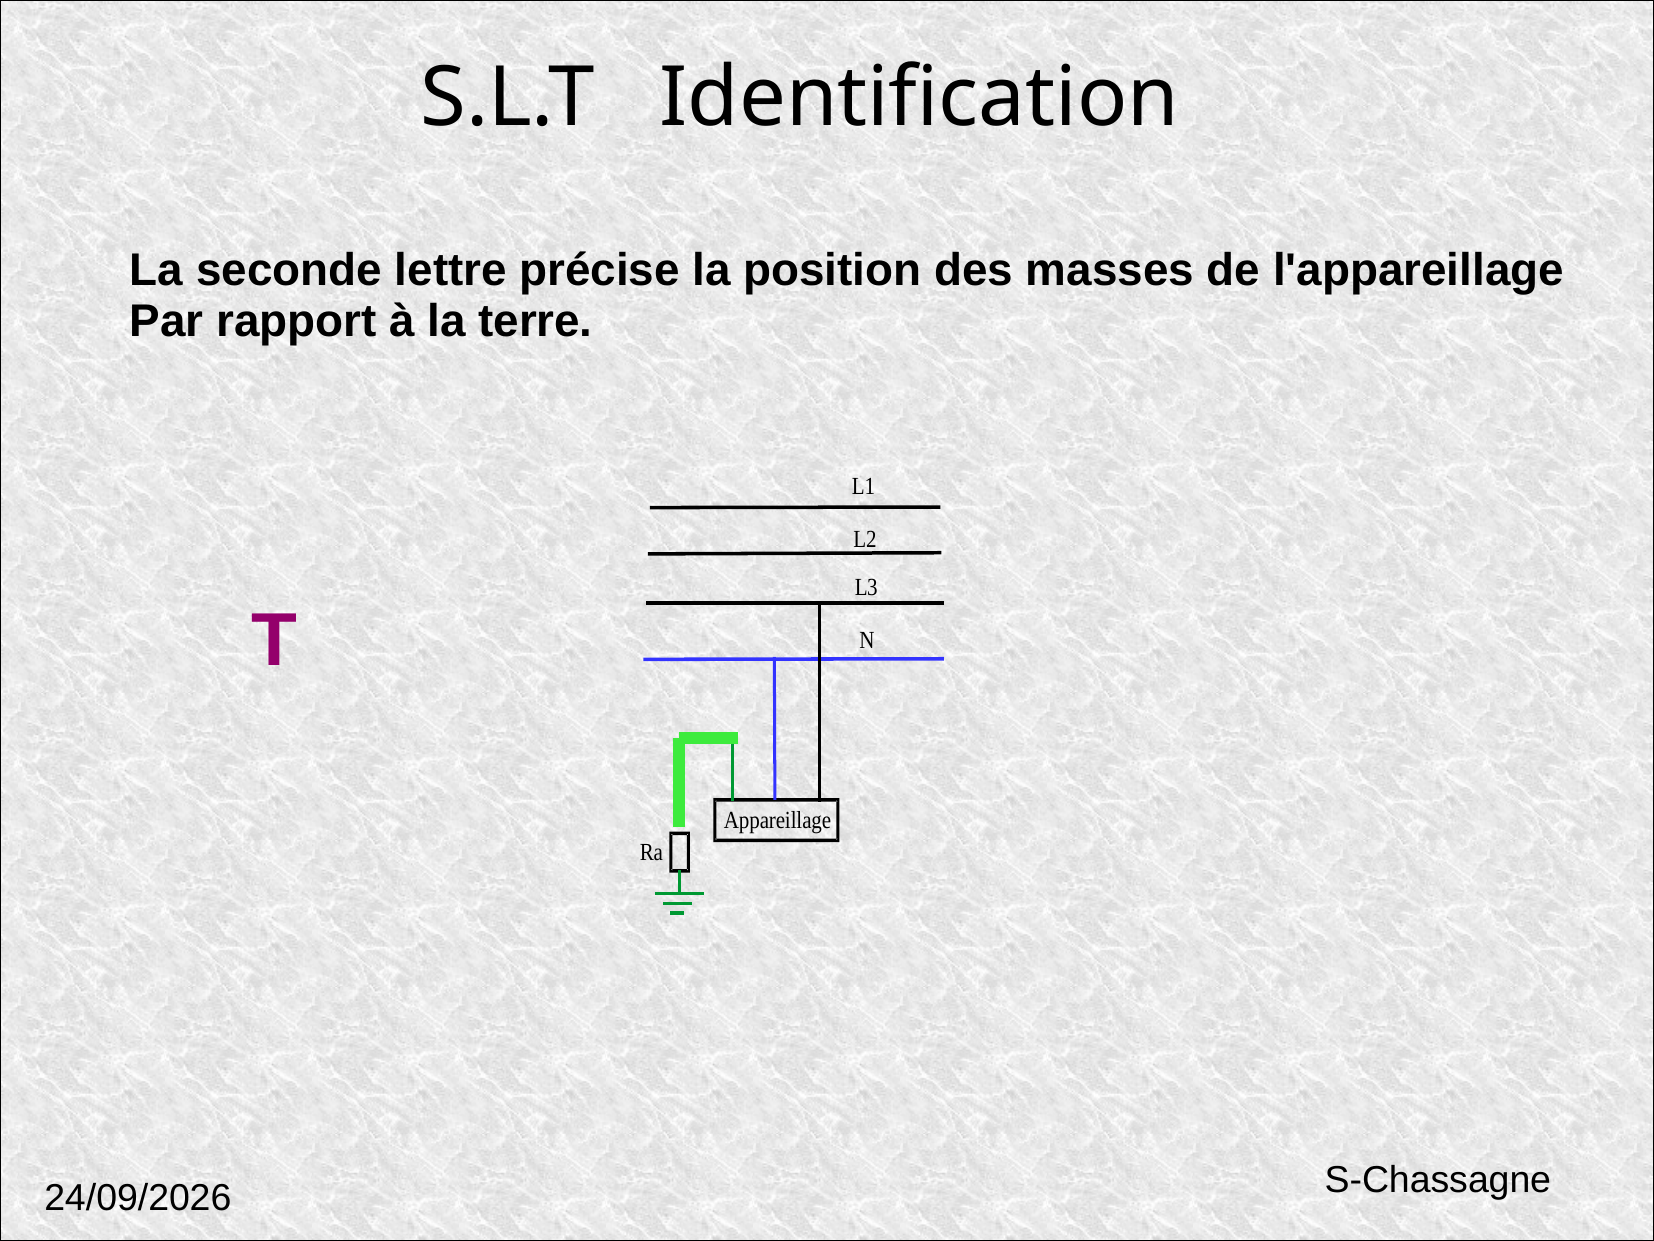

S.L.T Identification
La seconde lettre précise la position des masses de l'appareillage
Par rapport à la terre.
T